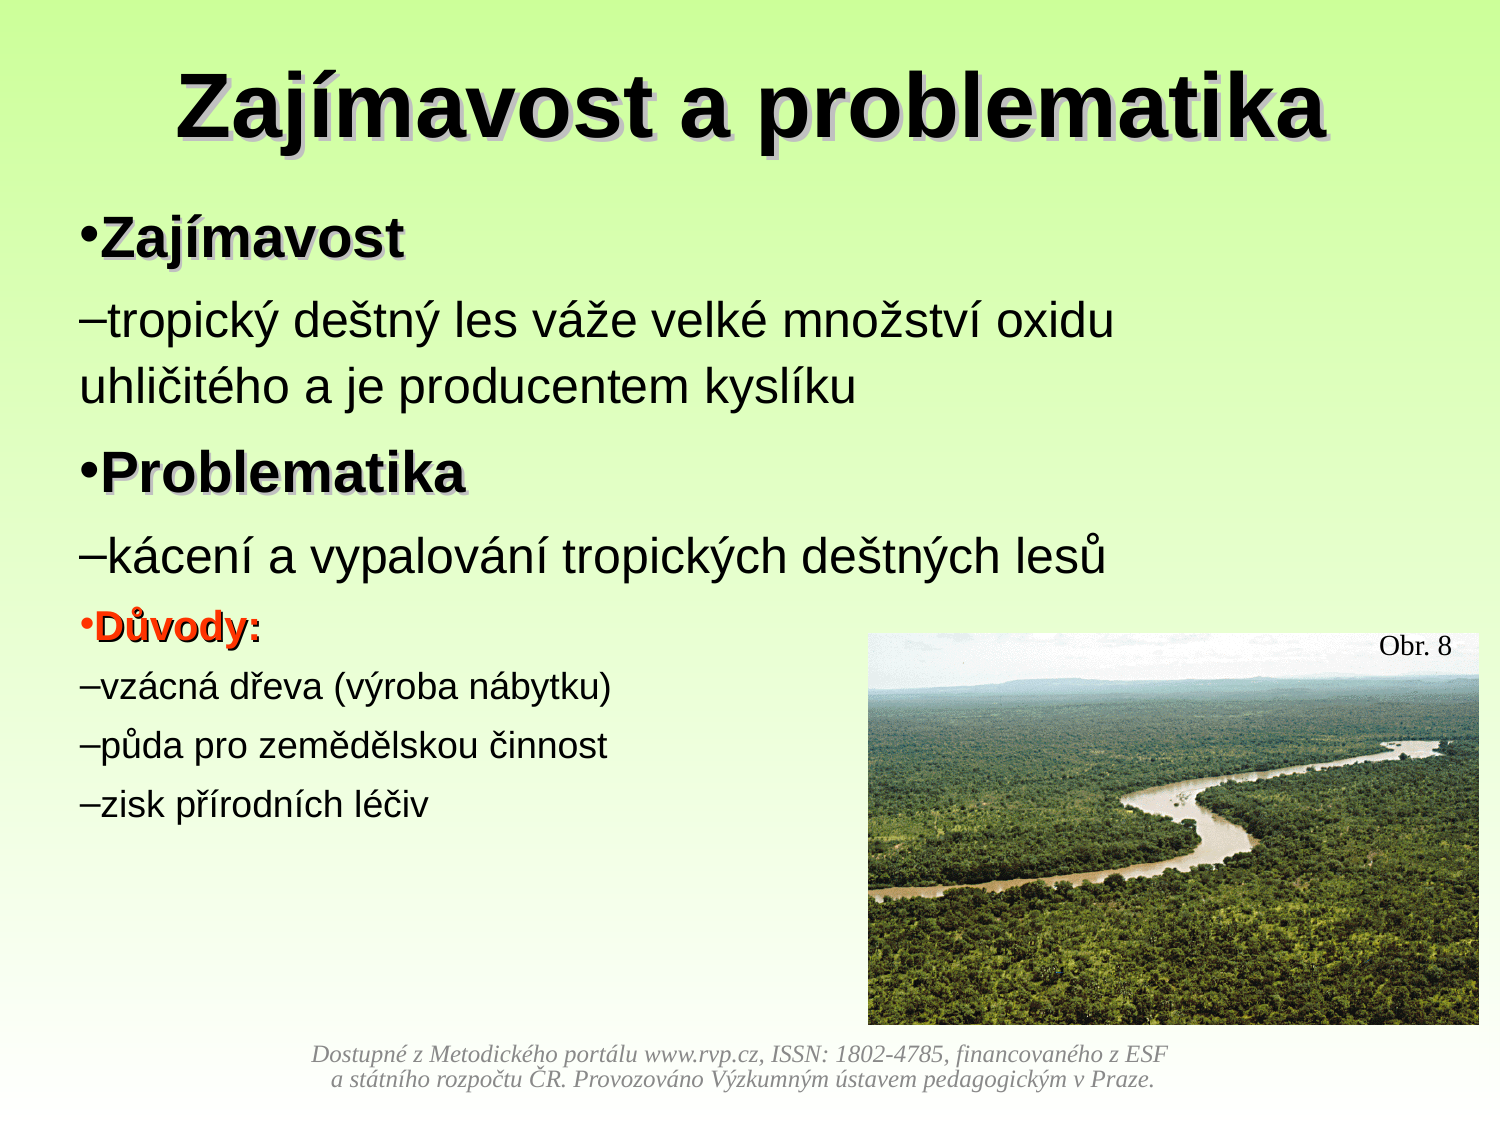

# Zajímavost a problematika
Zajímavost
tropický deštný les váže velké množství oxidu uhličitého a je producentem kyslíku
Problematika
kácení a vypalování tropických deštných lesů
Důvody:
vzácná dřeva (výroba nábytku)
půda pro zemědělskou činnost
zisk přírodních léčiv
Obr. 8
Dostupné z Metodického portálu www.rvp.cz, ISSN: 1802-4785, financovaného z ESF
a státního rozpočtu ČR. Provozováno Výzkumným ústavem pedagogickým v Praze.